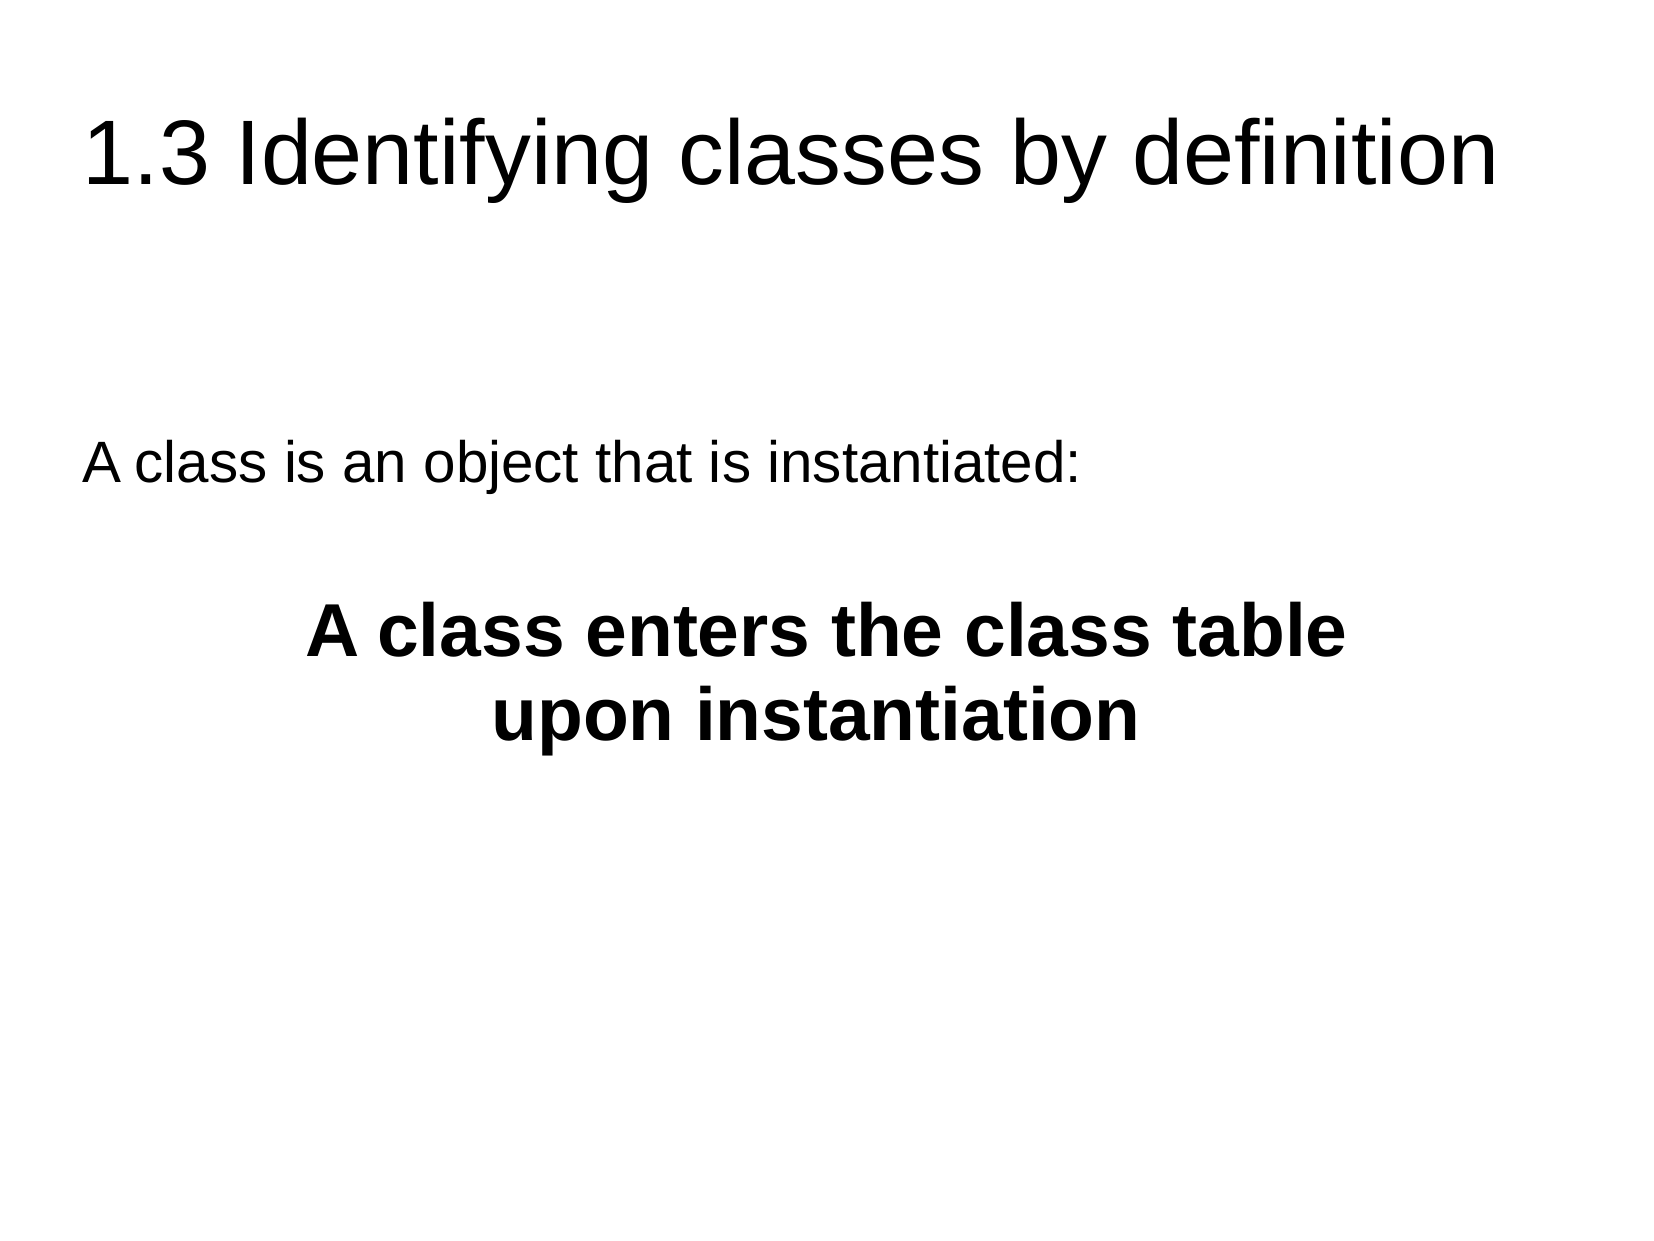

# 1.3 Identifying classes by definition
A class is an object that is instantiated:
A class enters the class table
upon instantiation